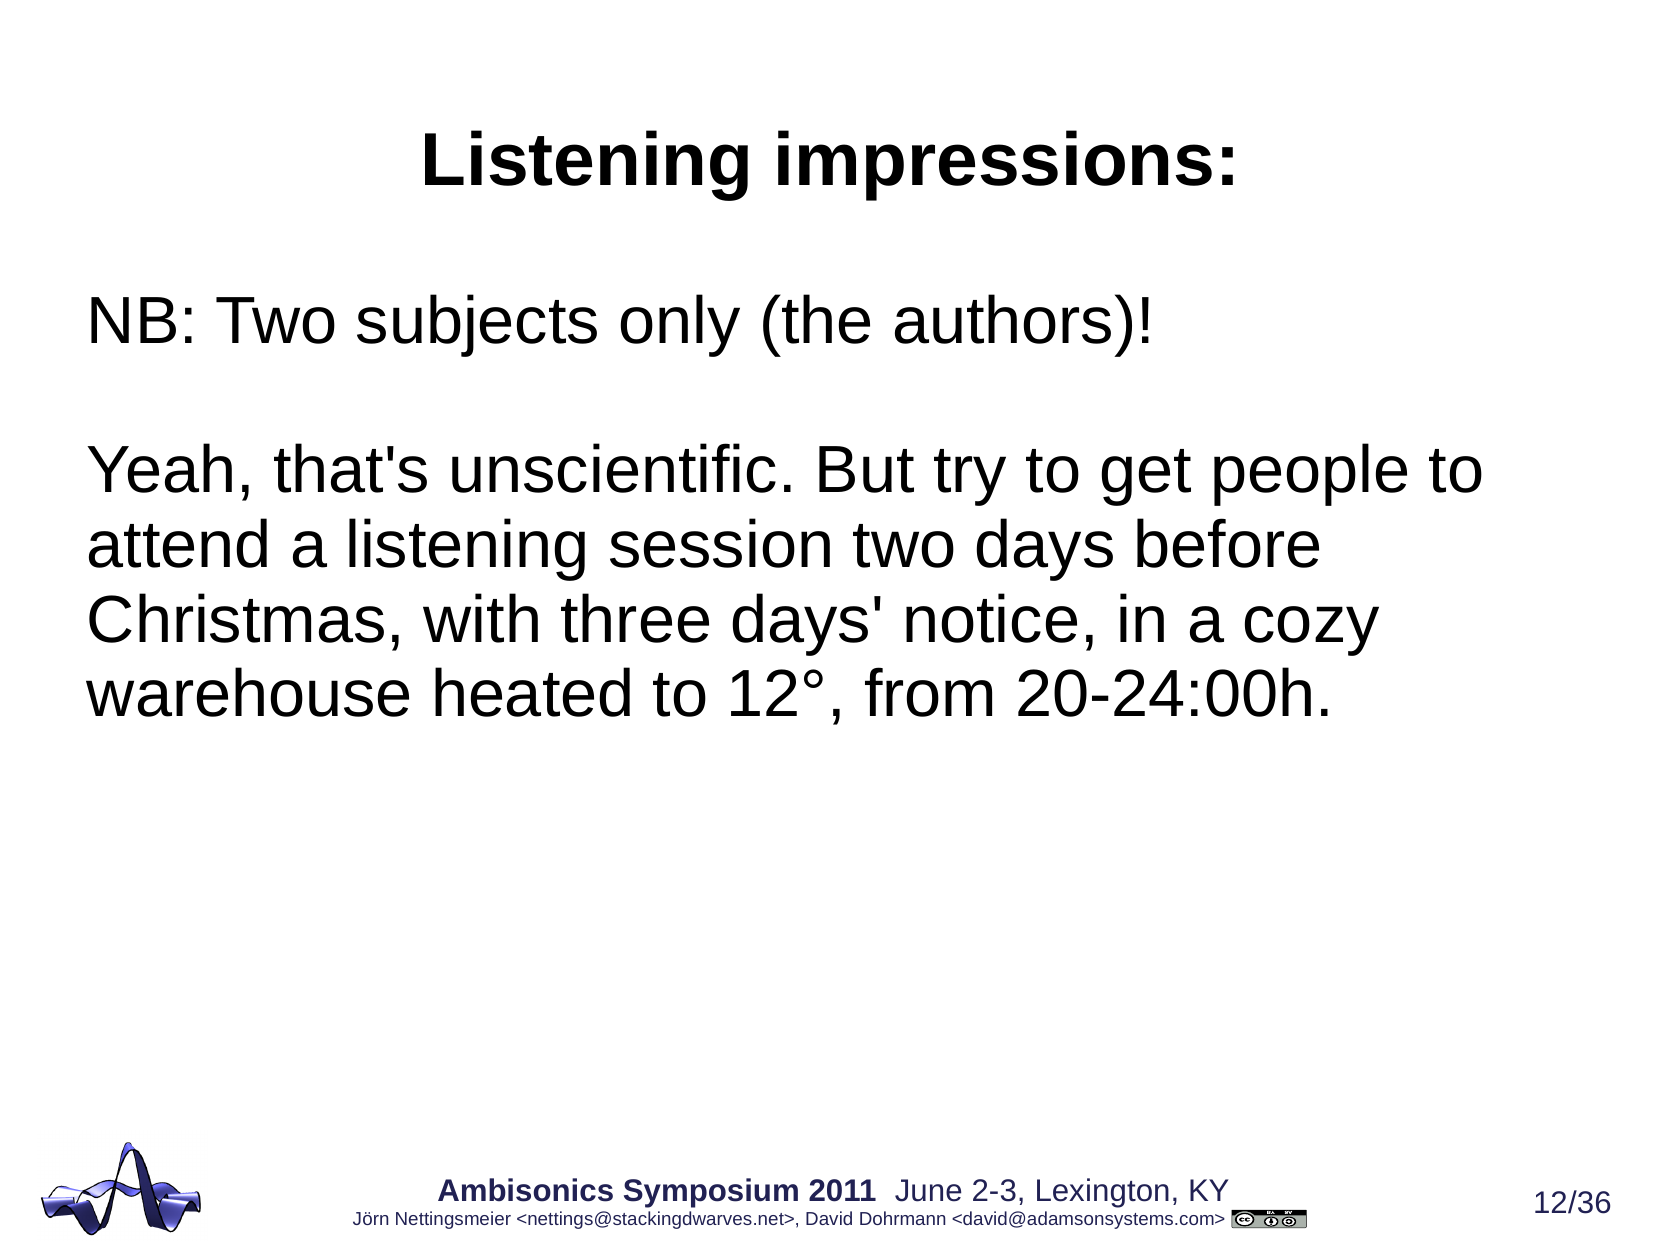

# Listening impressions:
NB: Two subjects only (the authors)!
Yeah, that's unscientific. But try to get people to attend a listening session two days before Christmas, with three days' notice, in a cozy warehouse heated to 12°, from 20-24:00h.